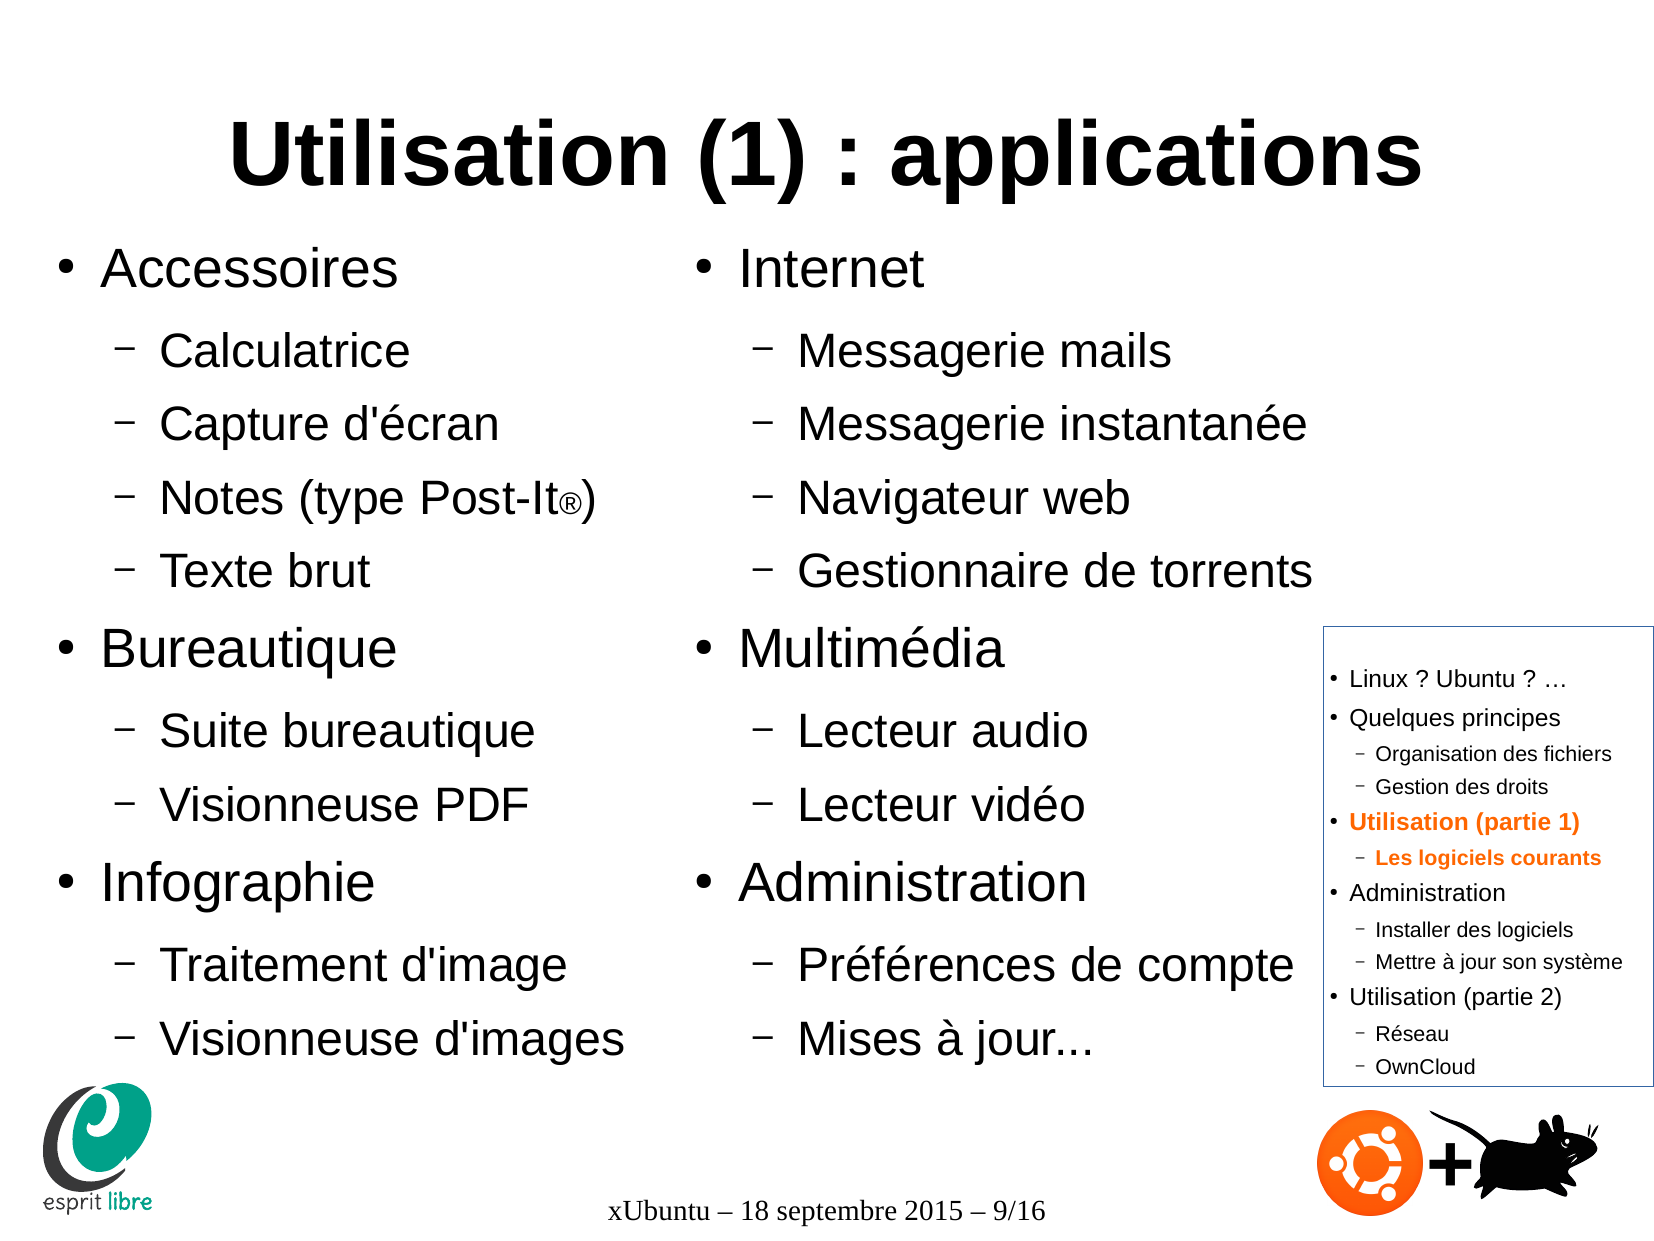

# Utilisation (1) : applications
Accessoires
Calculatrice
Capture d'écran
Notes (type Post-It®)
Texte brut
Bureautique
Suite bureautique
Visionneuse PDF
Infographie
Traitement d'image
Visionneuse d'images
Internet
Messagerie mails
Messagerie instantanée
Navigateur web
Gestionnaire de torrents
Multimédia
Lecteur audio
Lecteur vidéo
Administration
Préférences de compte
Mises à jour...
Linux ? Ubuntu ? …
Quelques principes
Organisation des fichiers
Gestion des droits
Utilisation (partie 1)
Les logiciels courants
Administration
Installer des logiciels
Mettre à jour son système
Utilisation (partie 2)
Réseau
OwnCloud